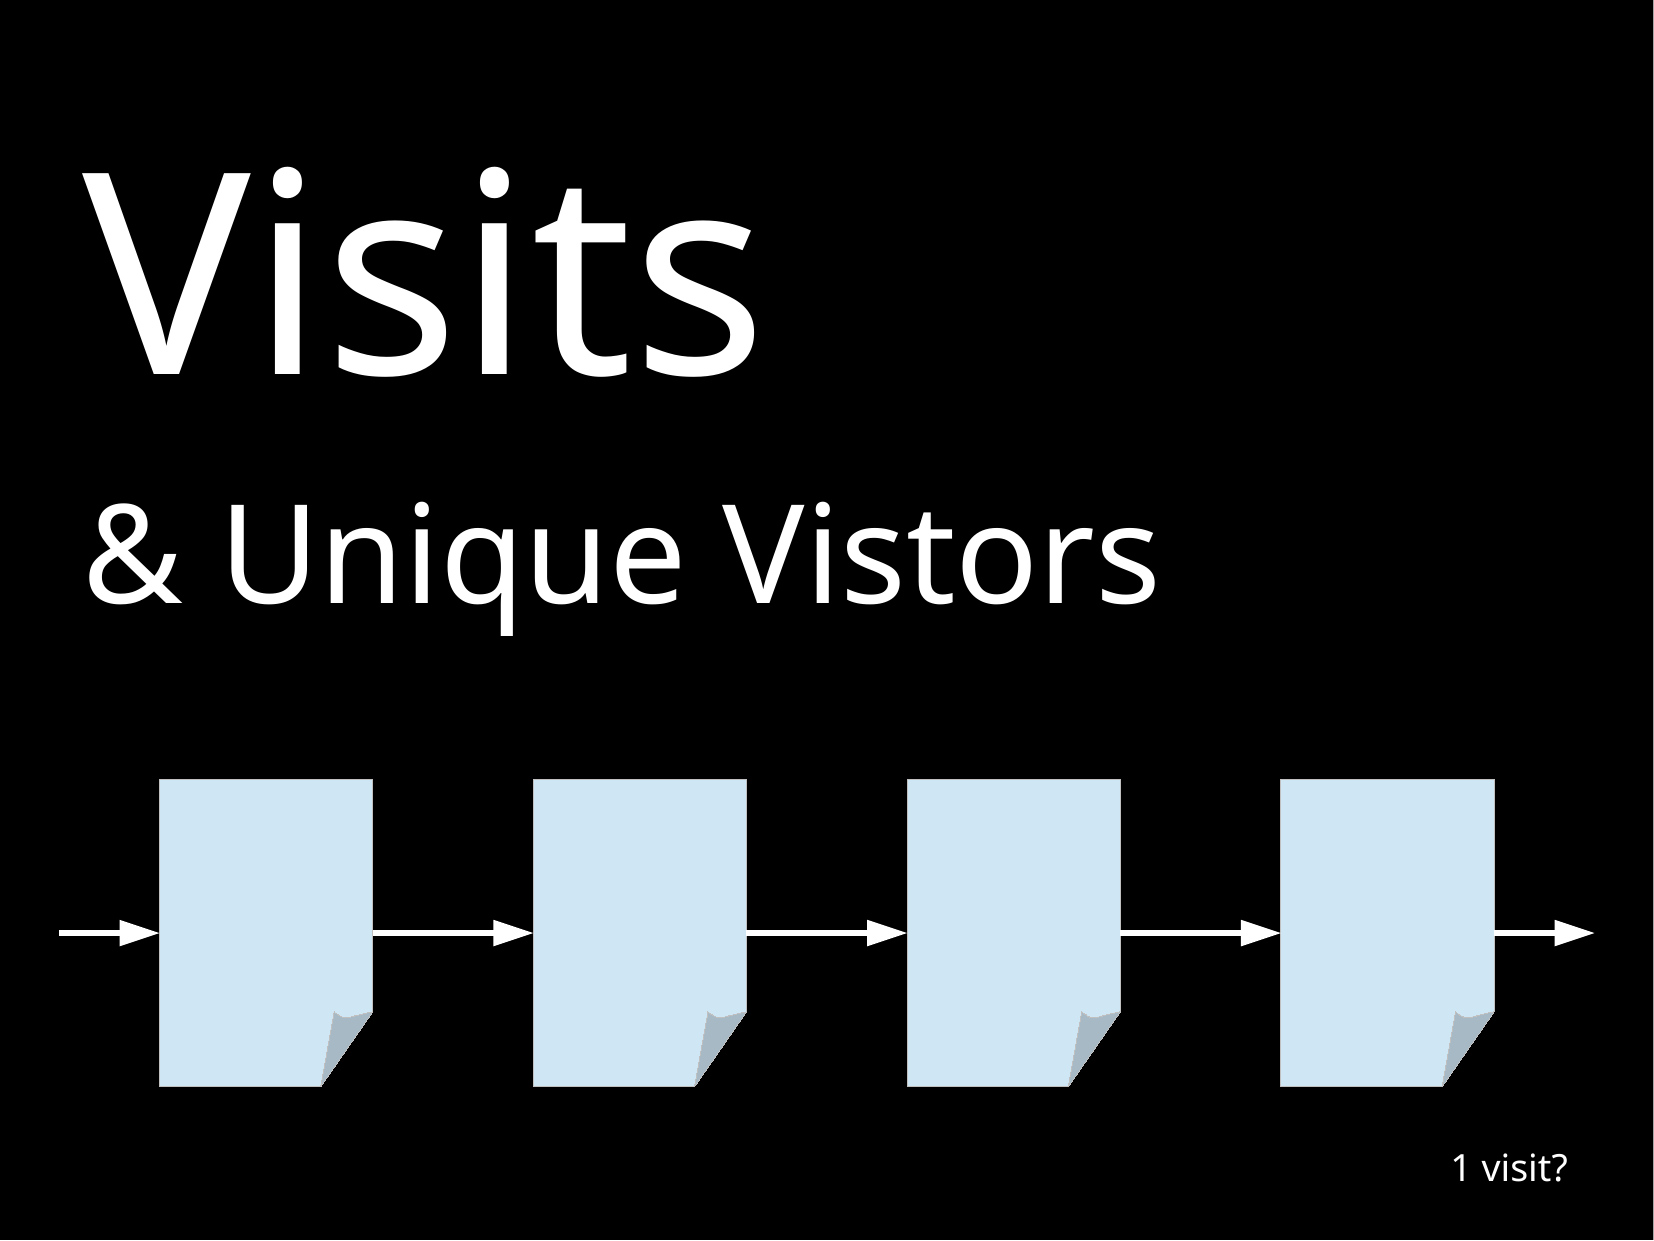

# Visits & Unique Vistors
1 visit?